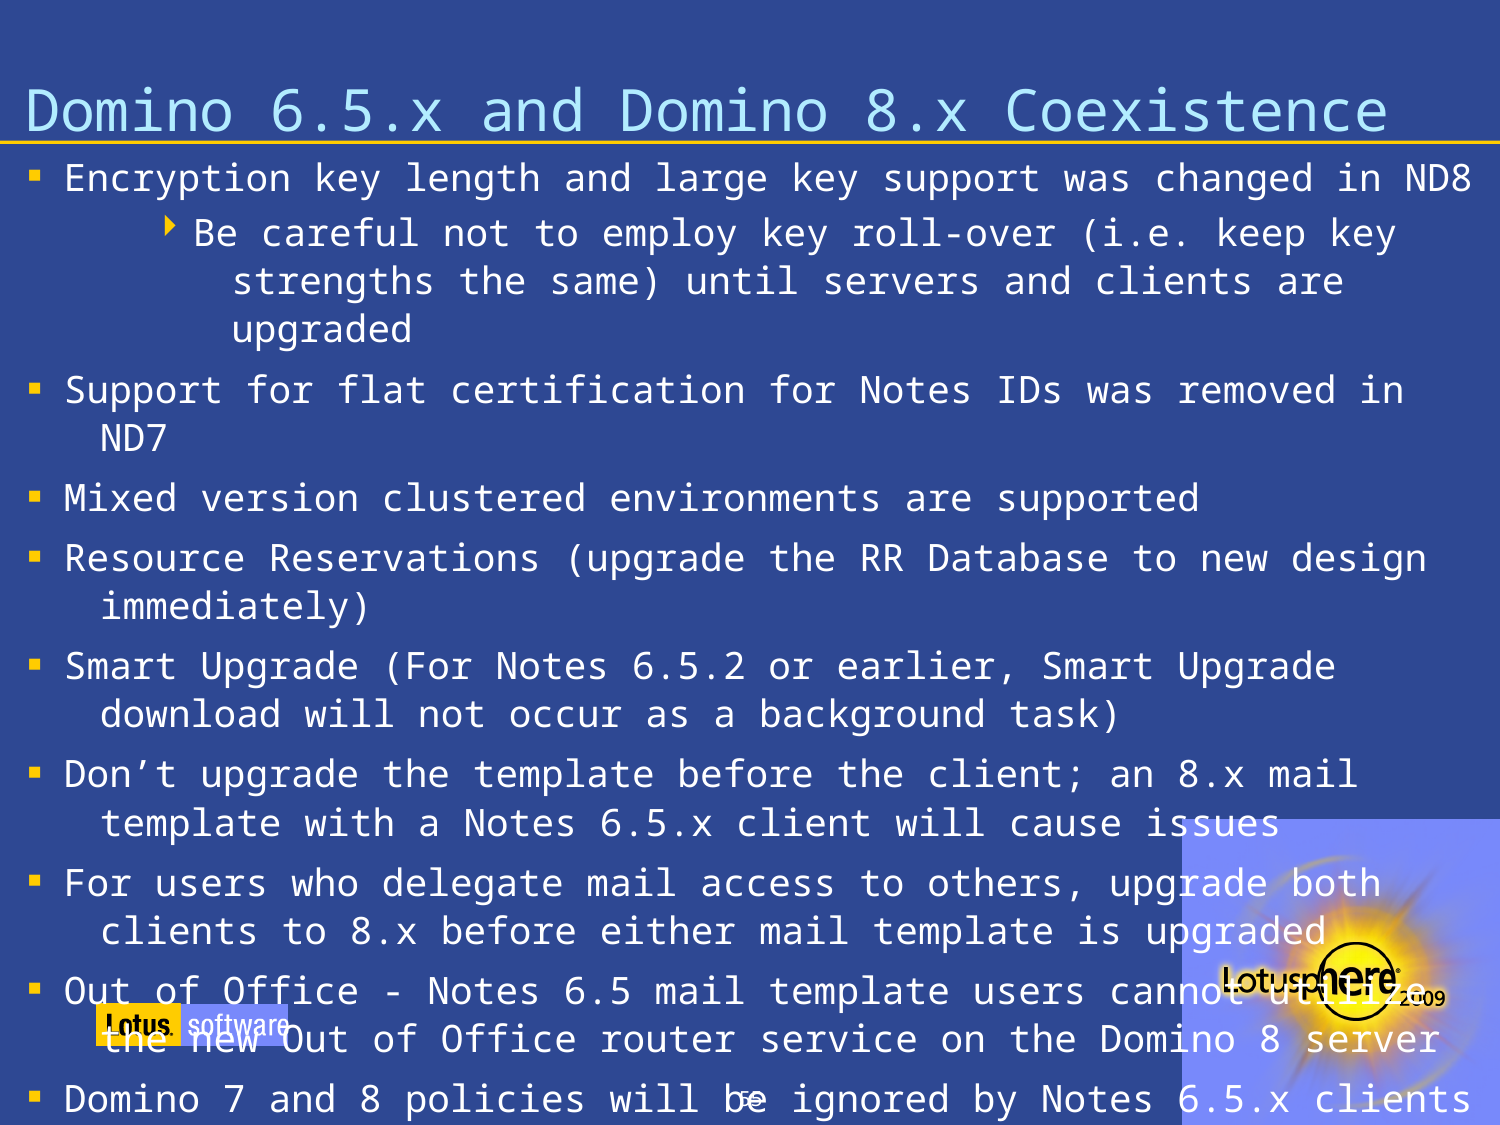

# Domino 6.5.x and Domino 8.x Coexistence
Encryption key length and large key support was changed in ND8
Be careful not to employ key roll-over (i.e. keep key strengths the same) until servers and clients are upgraded
Support for flat certification for Notes IDs was removed in ND7
Mixed version clustered environments are supported
Resource Reservations (upgrade the RR Database to new design immediately)‏
Smart Upgrade (For Notes 6.5.2 or earlier, Smart Upgrade download will not occur as a background task)‏
Don’t upgrade the template before the client; an 8.x mail template with a Notes 6.5.x client will cause issues
For users who delegate mail access to others, upgrade both clients to 8.x before either mail template is upgraded
Out of Office - Notes 6.5 mail template users cannot utilize the new Out of Office router service on the Domino 8 server
Domino 7 and 8 policies will be ignored by Notes 6.5.x clients
55